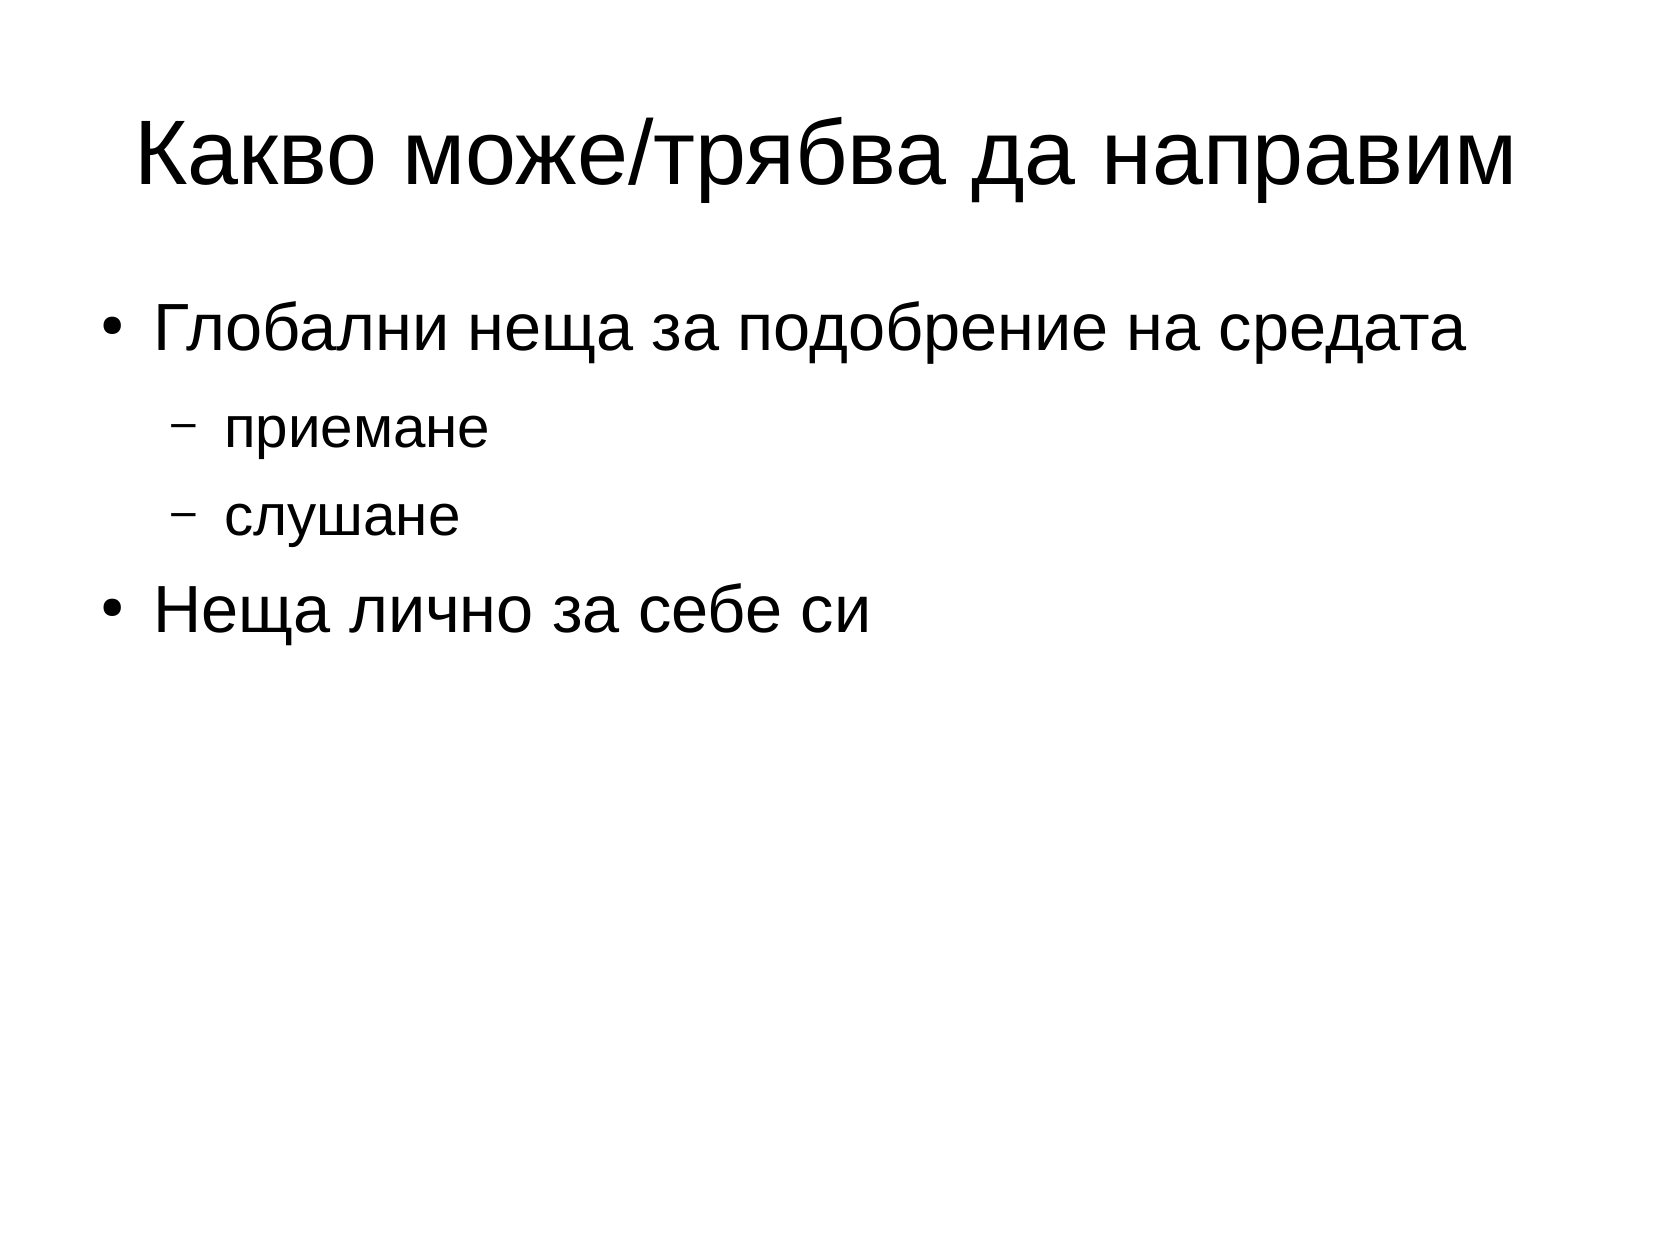

# Какво може/трябва да направим
Глобални неща за подобрение на средата
приемане
слушане
Неща лично за себе си